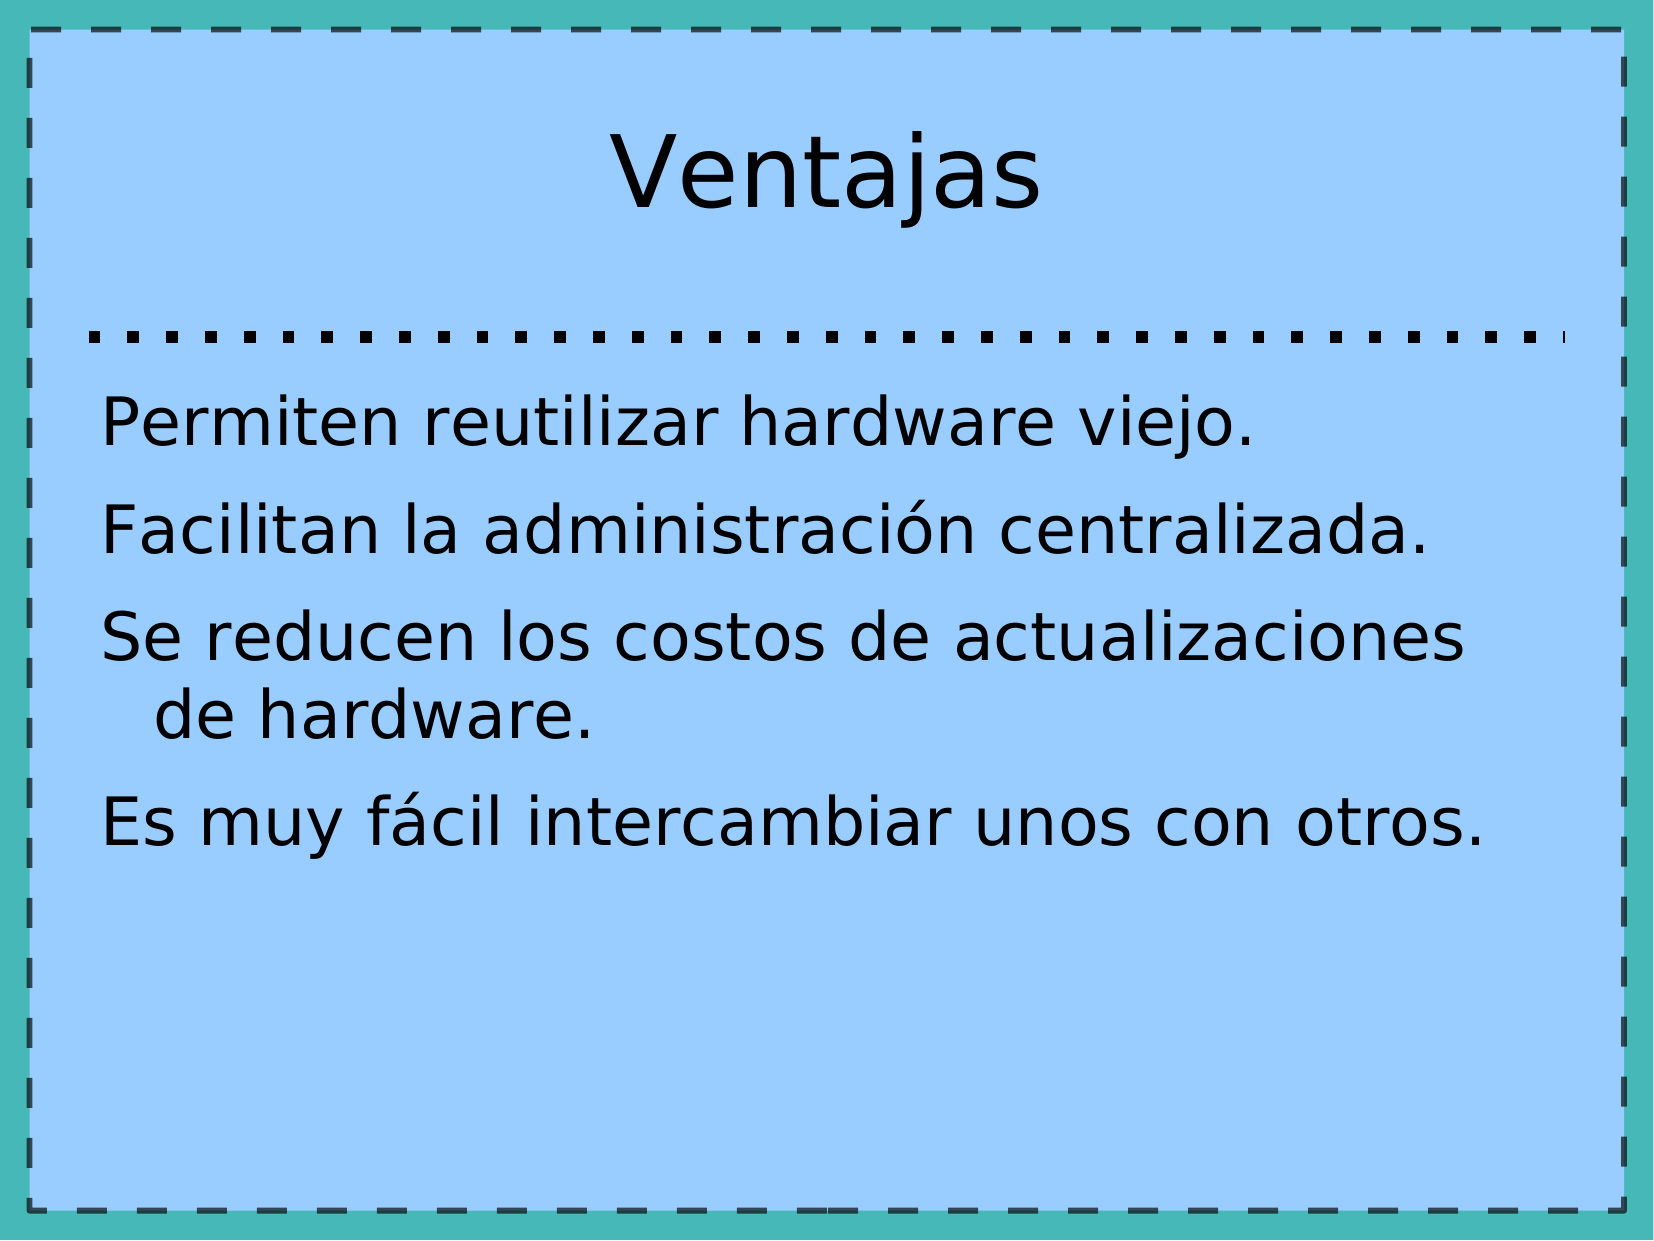

# Ventajas
Permiten reutilizar hardware viejo.
Facilitan la administración centralizada.
Se reducen los costos de actualizaciones de hardware.
Es muy fácil intercambiar unos con otros.